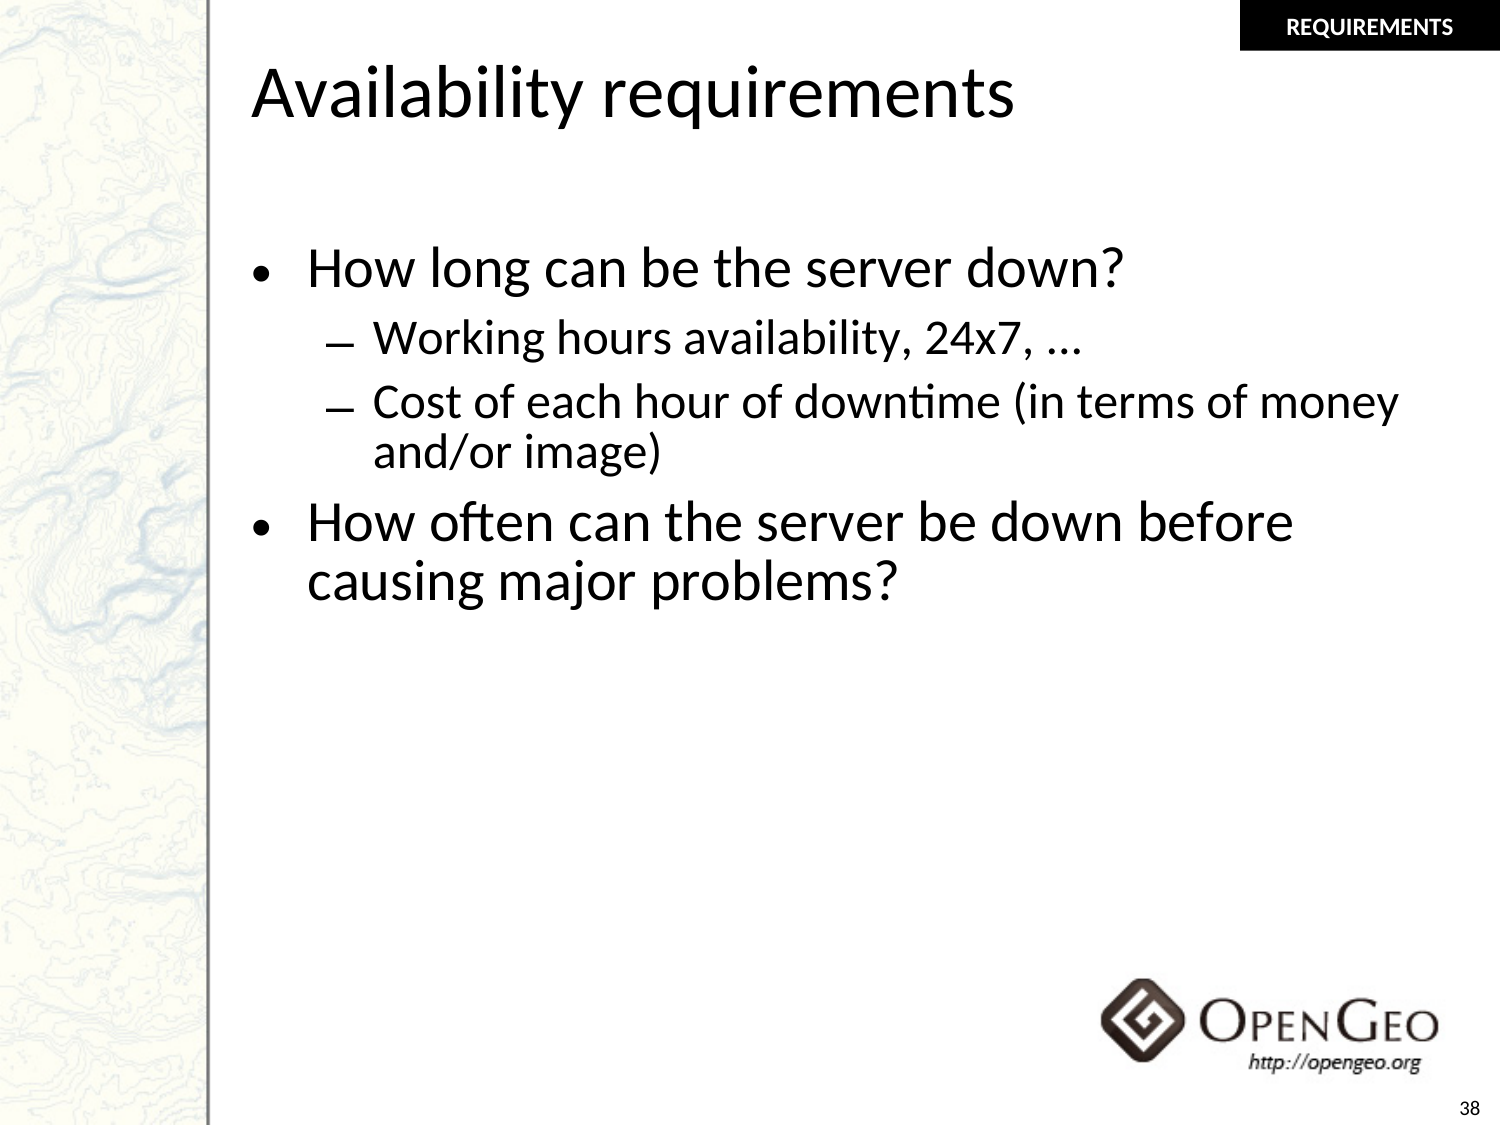

REQUIREMENTS
# Availability requirements
How long can be the server down?
Working hours availability, 24x7, ...
Cost of each hour of downtime (in terms of money and/or image)
How often can the server be down before causing major problems?